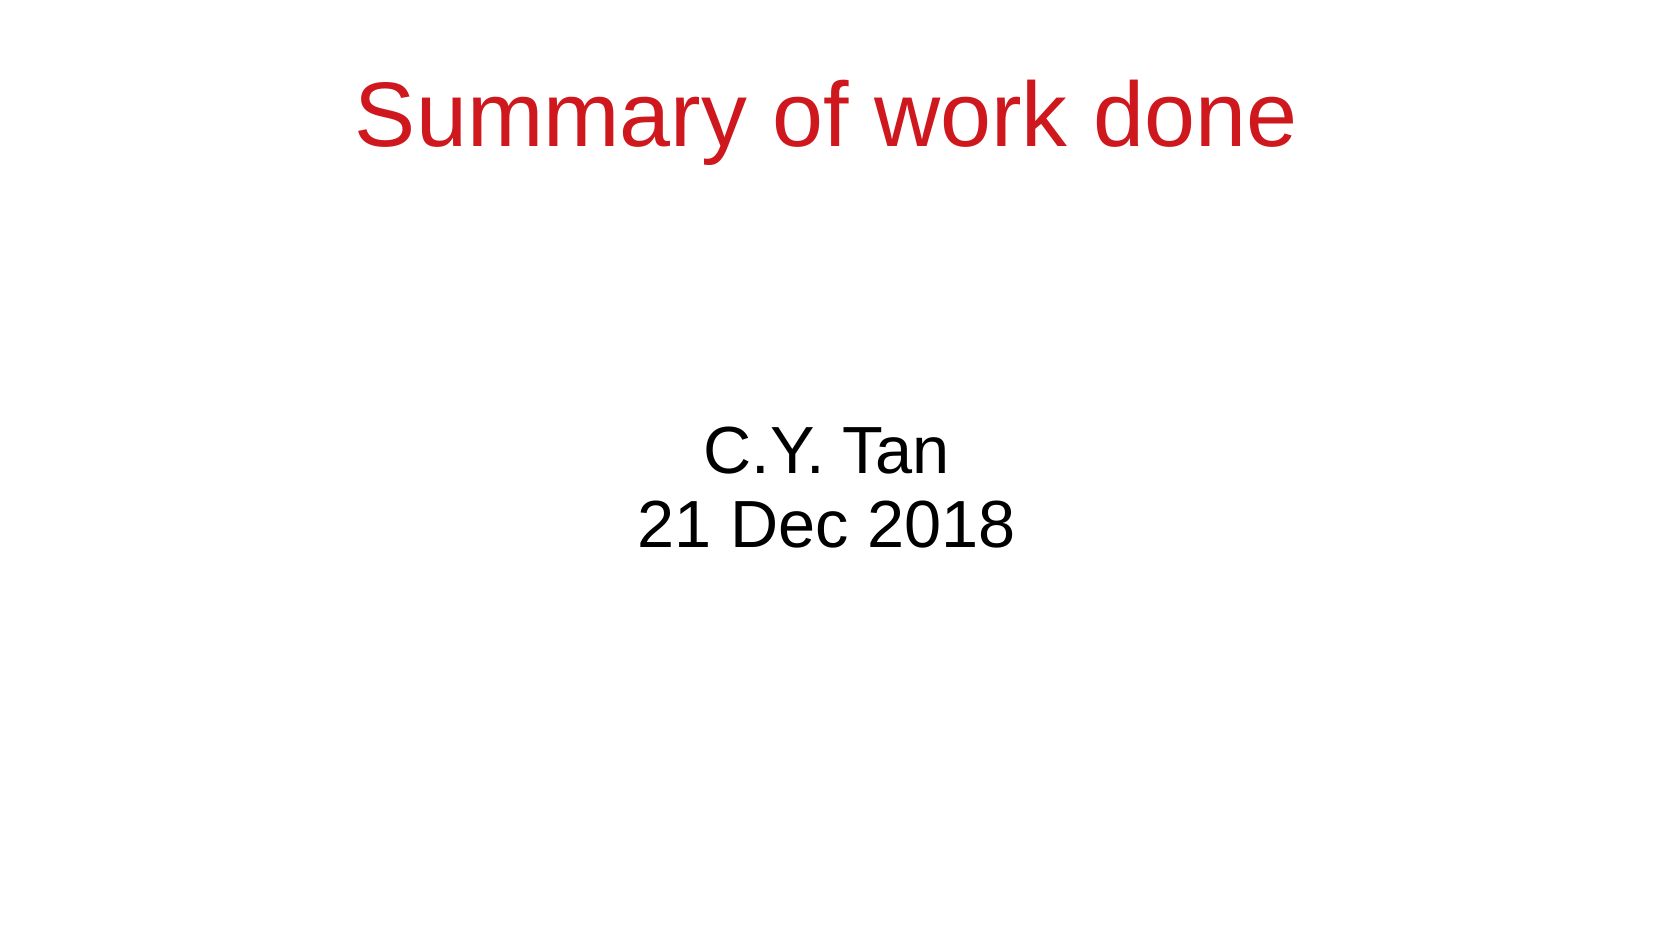

# Summary of work done
C.Y. Tan
21 Dec 2018